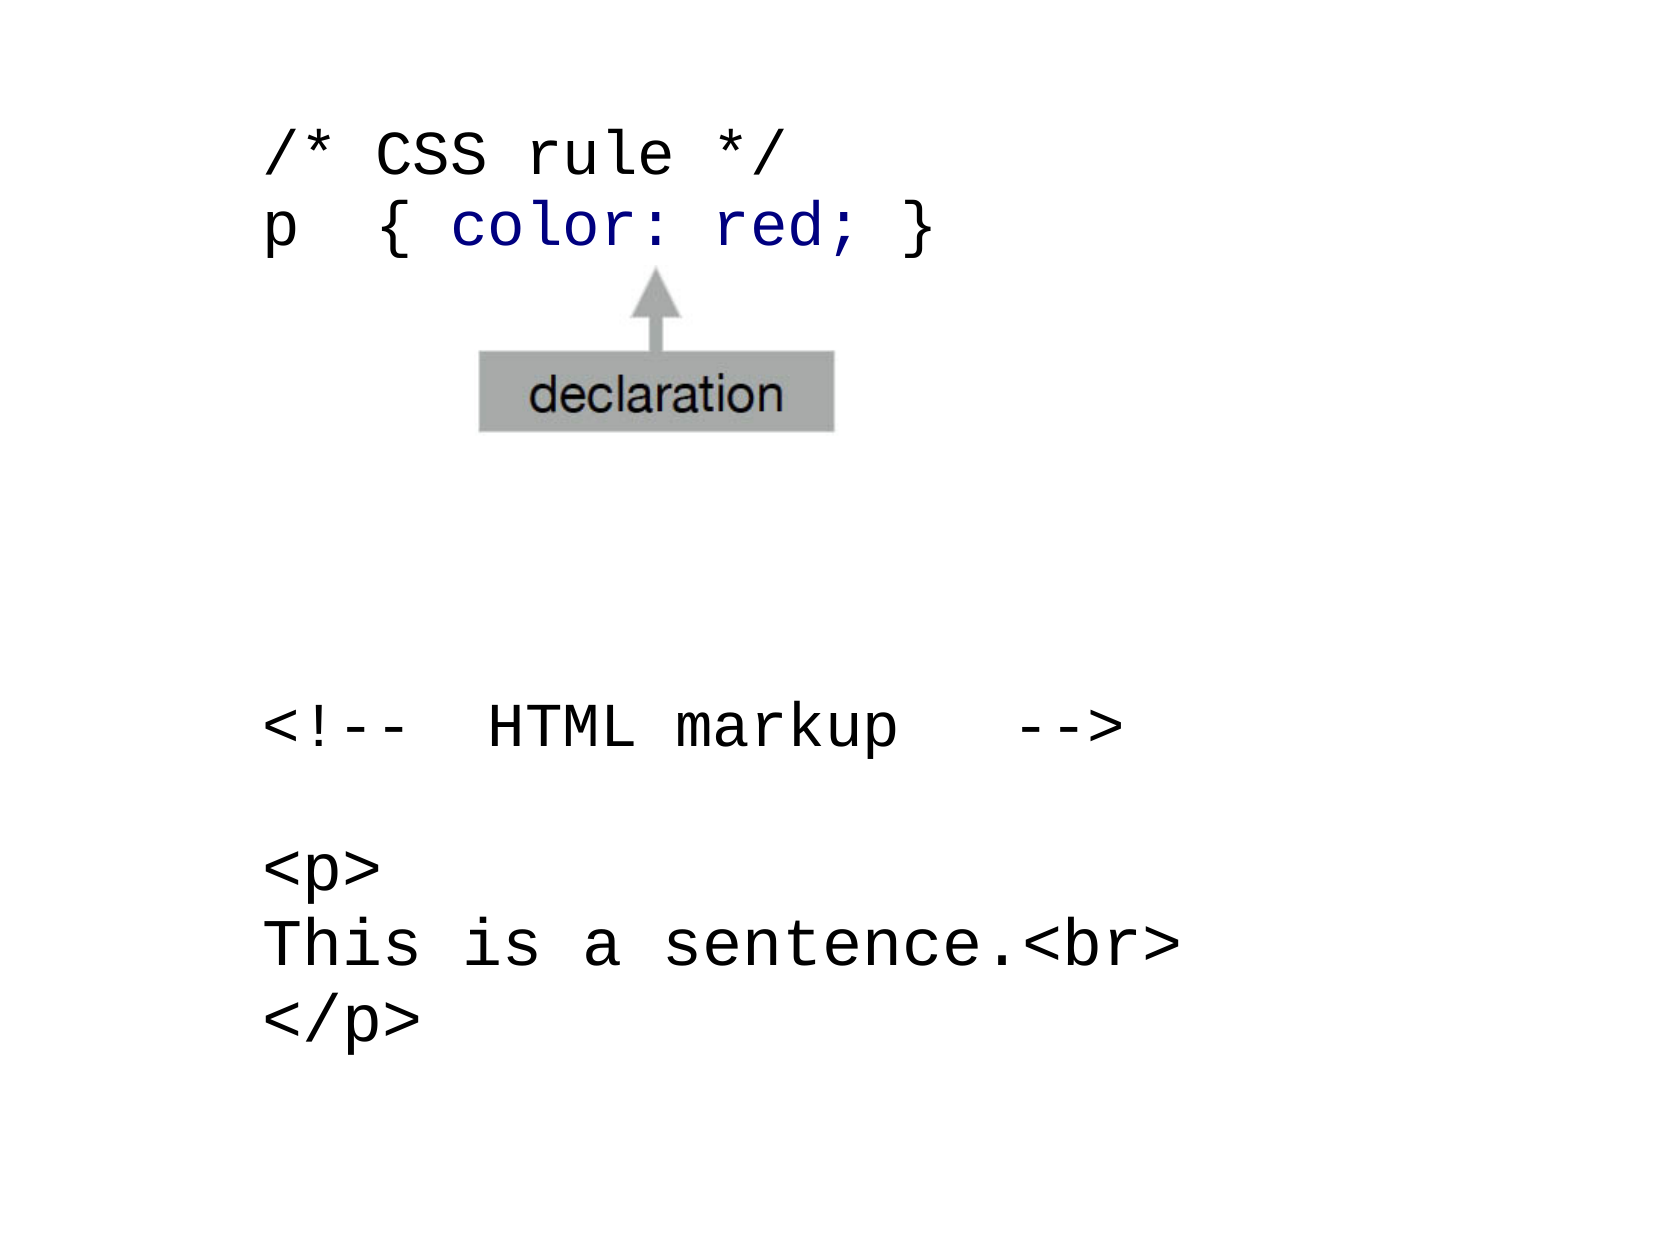

/* CSS rule */
p { color: red; }
<!-- HTML markup --> {
<p>
This is a sentence.<br>
</p>